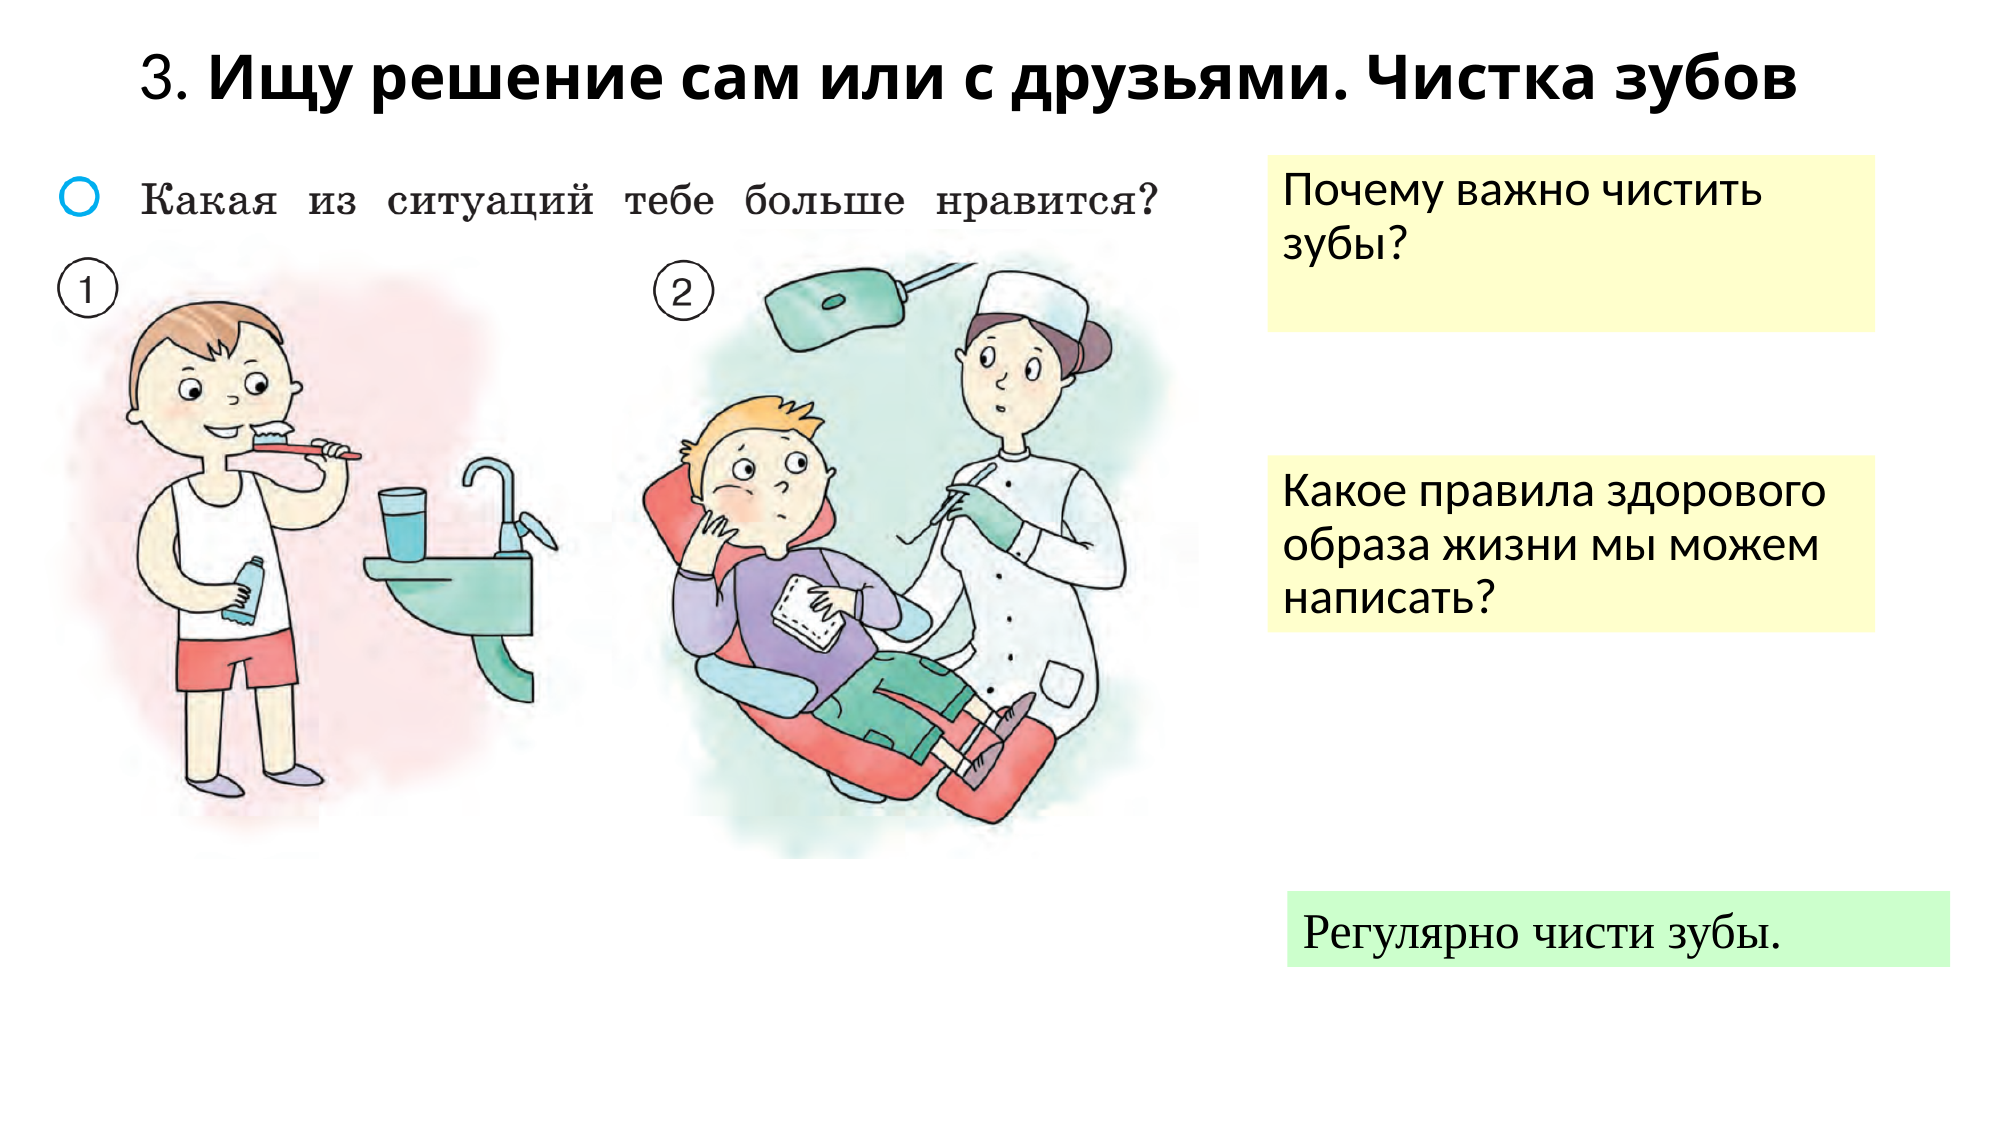

3. Ищу решение сам или с друзьями. Чистка зубов
Почему важно чистить зубы?
# Какое правила здорового образа жизни мы можем написать?
Регулярно чисти зубы.